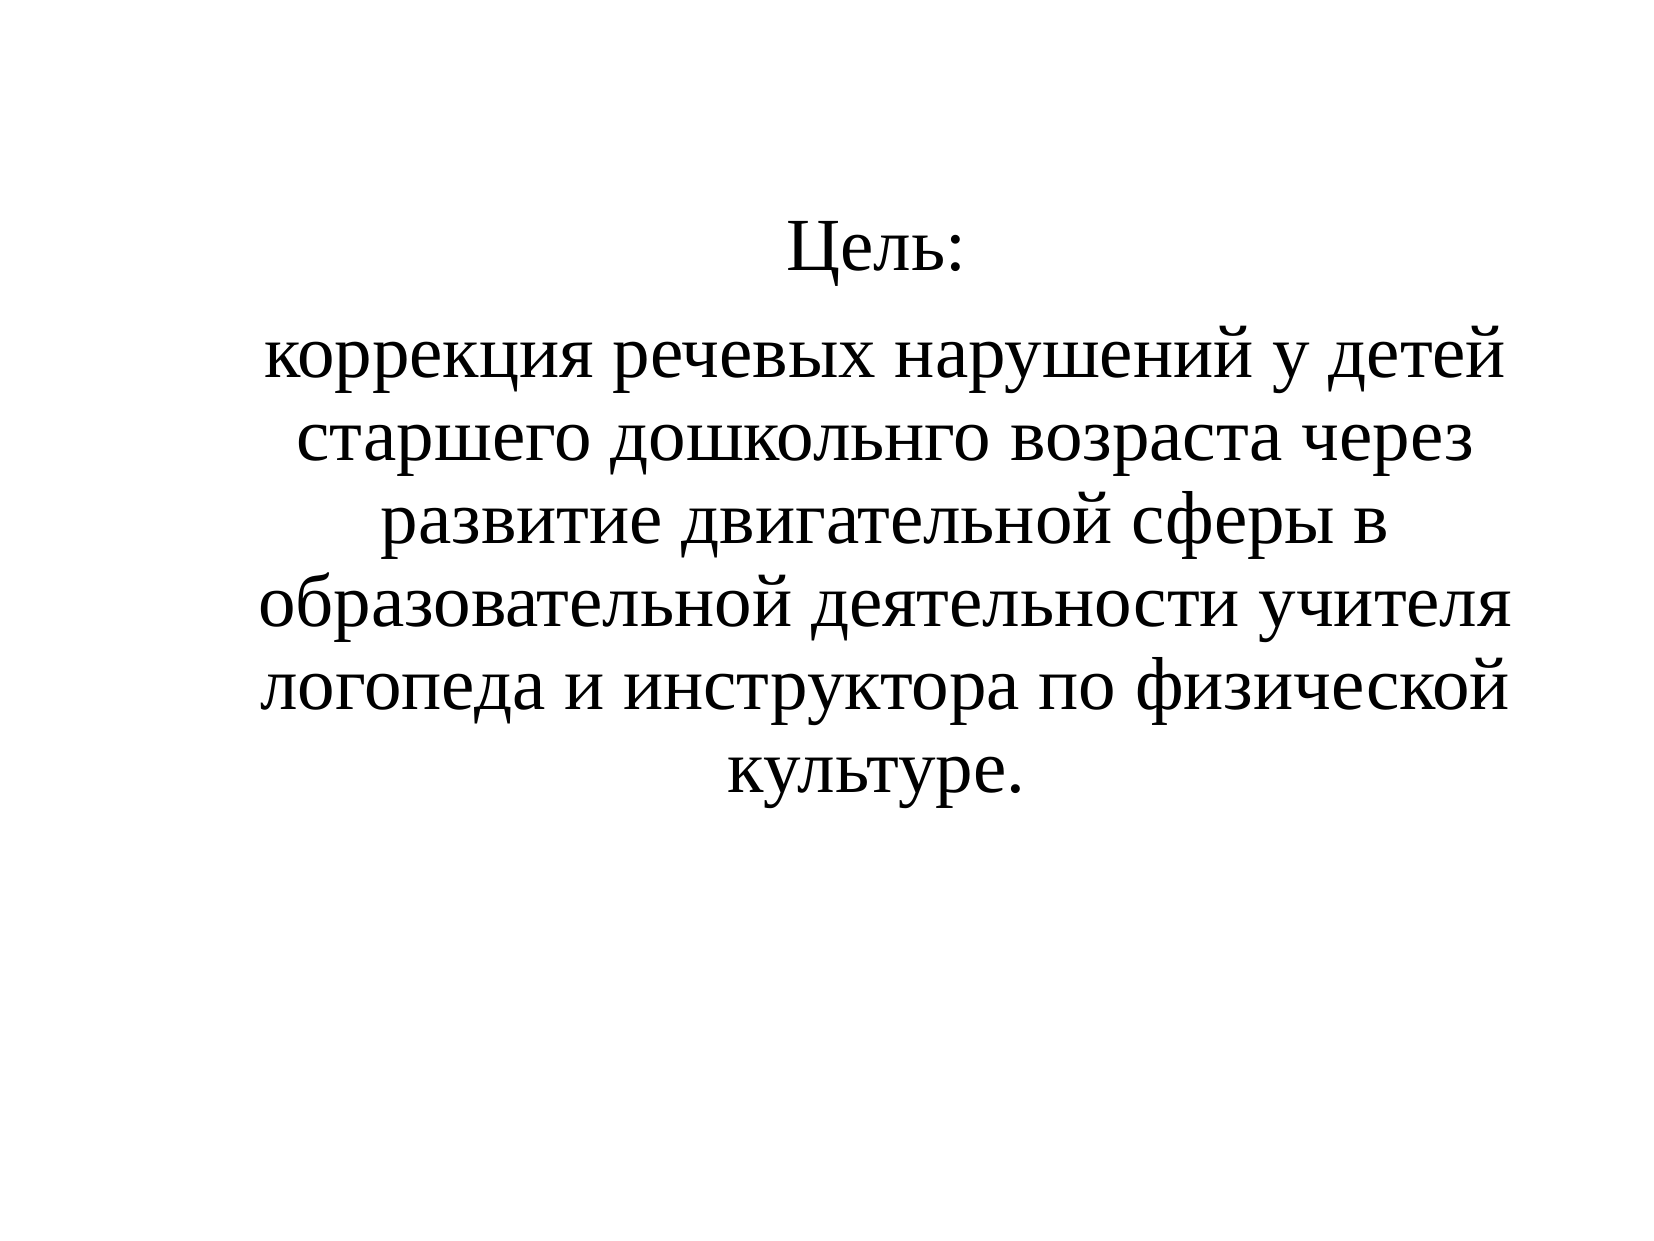

Цель:
коррекция речевых нарушений у детей старшего дошкольнго возраста через развитие двигательной сферы в образовательной деятельности учителя логопеда и инструктора по физической культуре.